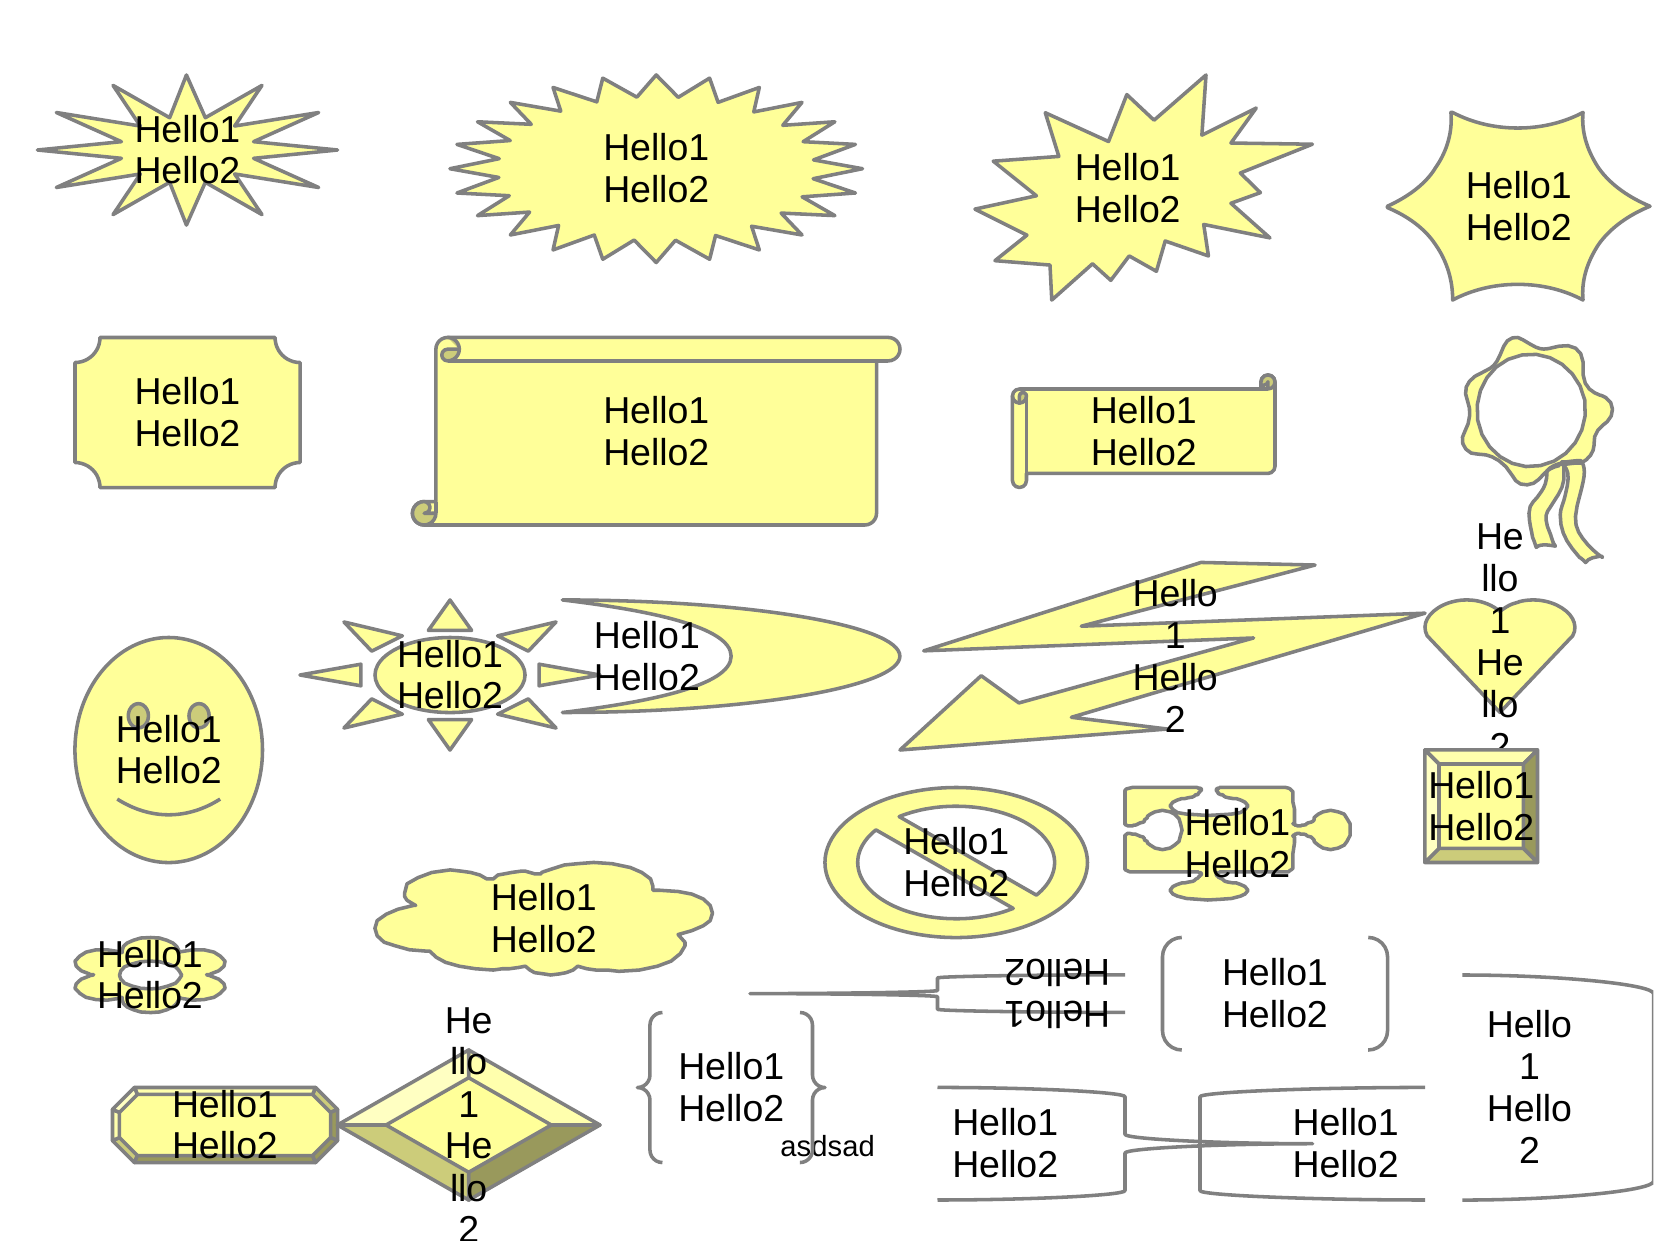

Hello1
Hello2
Hello1
Hello2
Hello1
Hello2
Hello1
Hello2
Hello1
Hello2
Hello1
Hello2
Hello1
Hello2
Hello1
Hello2
Hello1
Hello2
Hello1
Hello2
Hello1
Hello2
Hello1
Hello2
Hello1
Hello2
Hello1
Hello2
Hello1
Hello2
Hello1
Hello2
Hello1
Hello2
Hello1
Hello2
Hello1
Hello2
Hello1
Hello2
Hello1
Hello2
Hello1
Hello2
Hello1
Hello2
Hello1
Hello2
Hello1
Hello2
asdsad